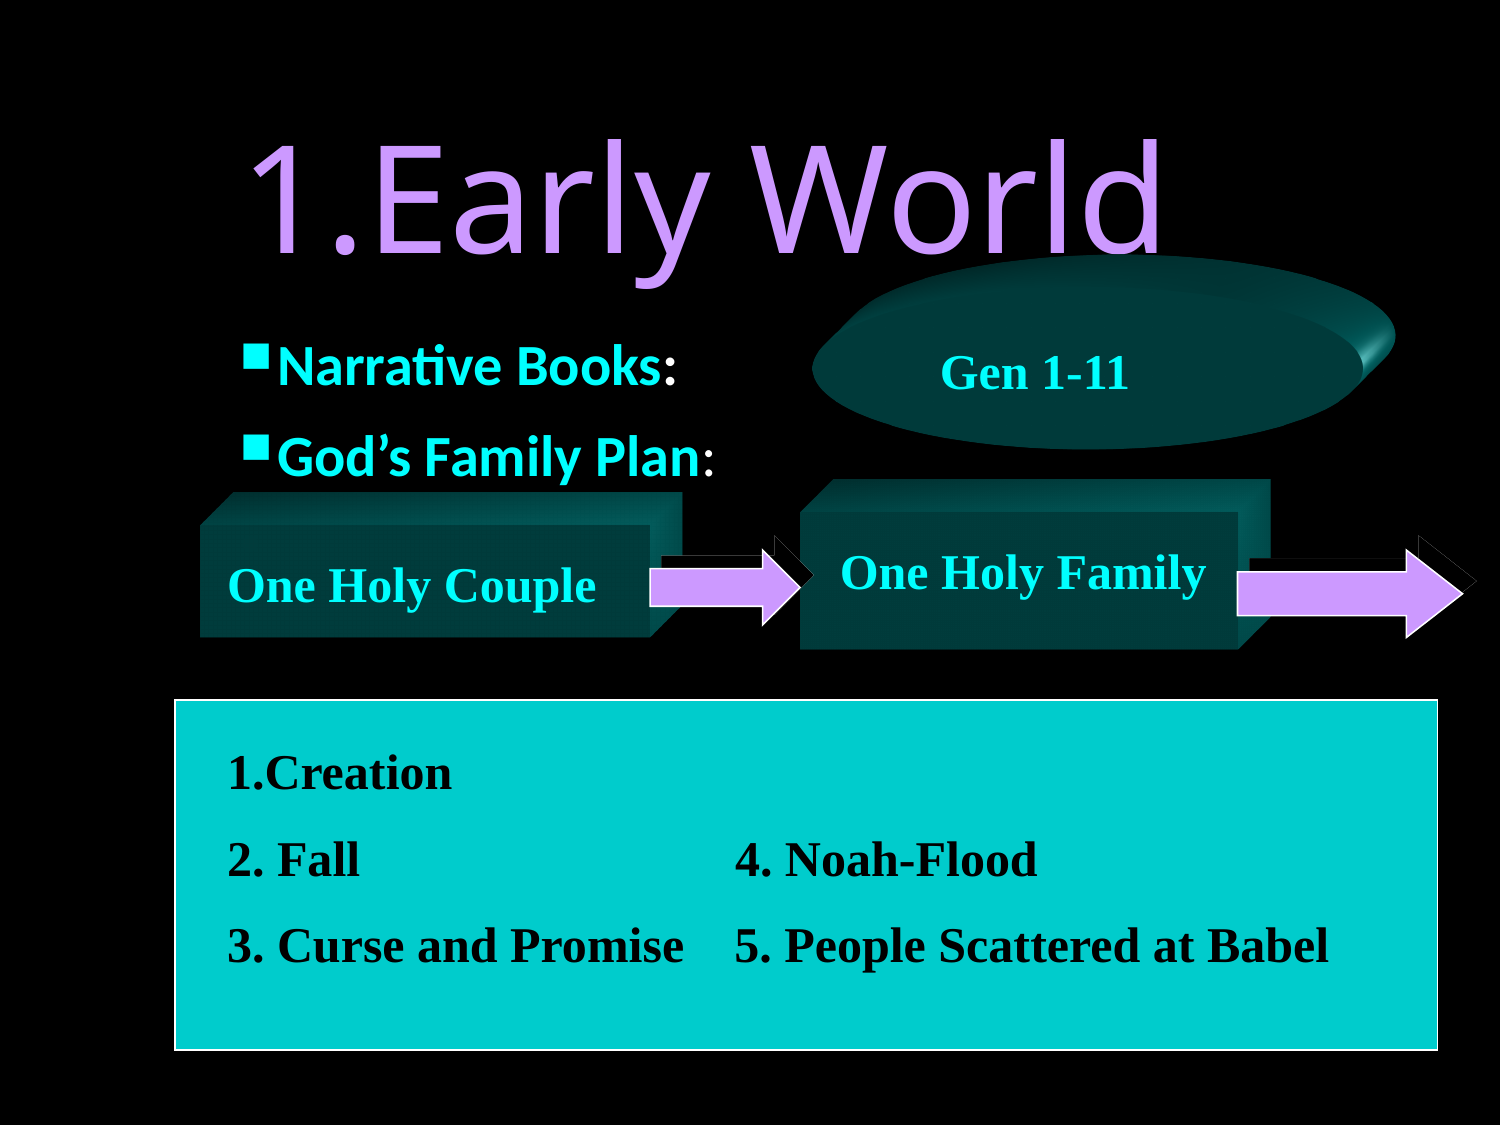

# 1.Early World
Narrative Books:
God’s Family Plan:
Gen 1-11
One Holy Family
One Holy Couple
1.Creation
2. Fall 4. Noah-Flood
3. Curse and Promise 5. People Scattered at Babel